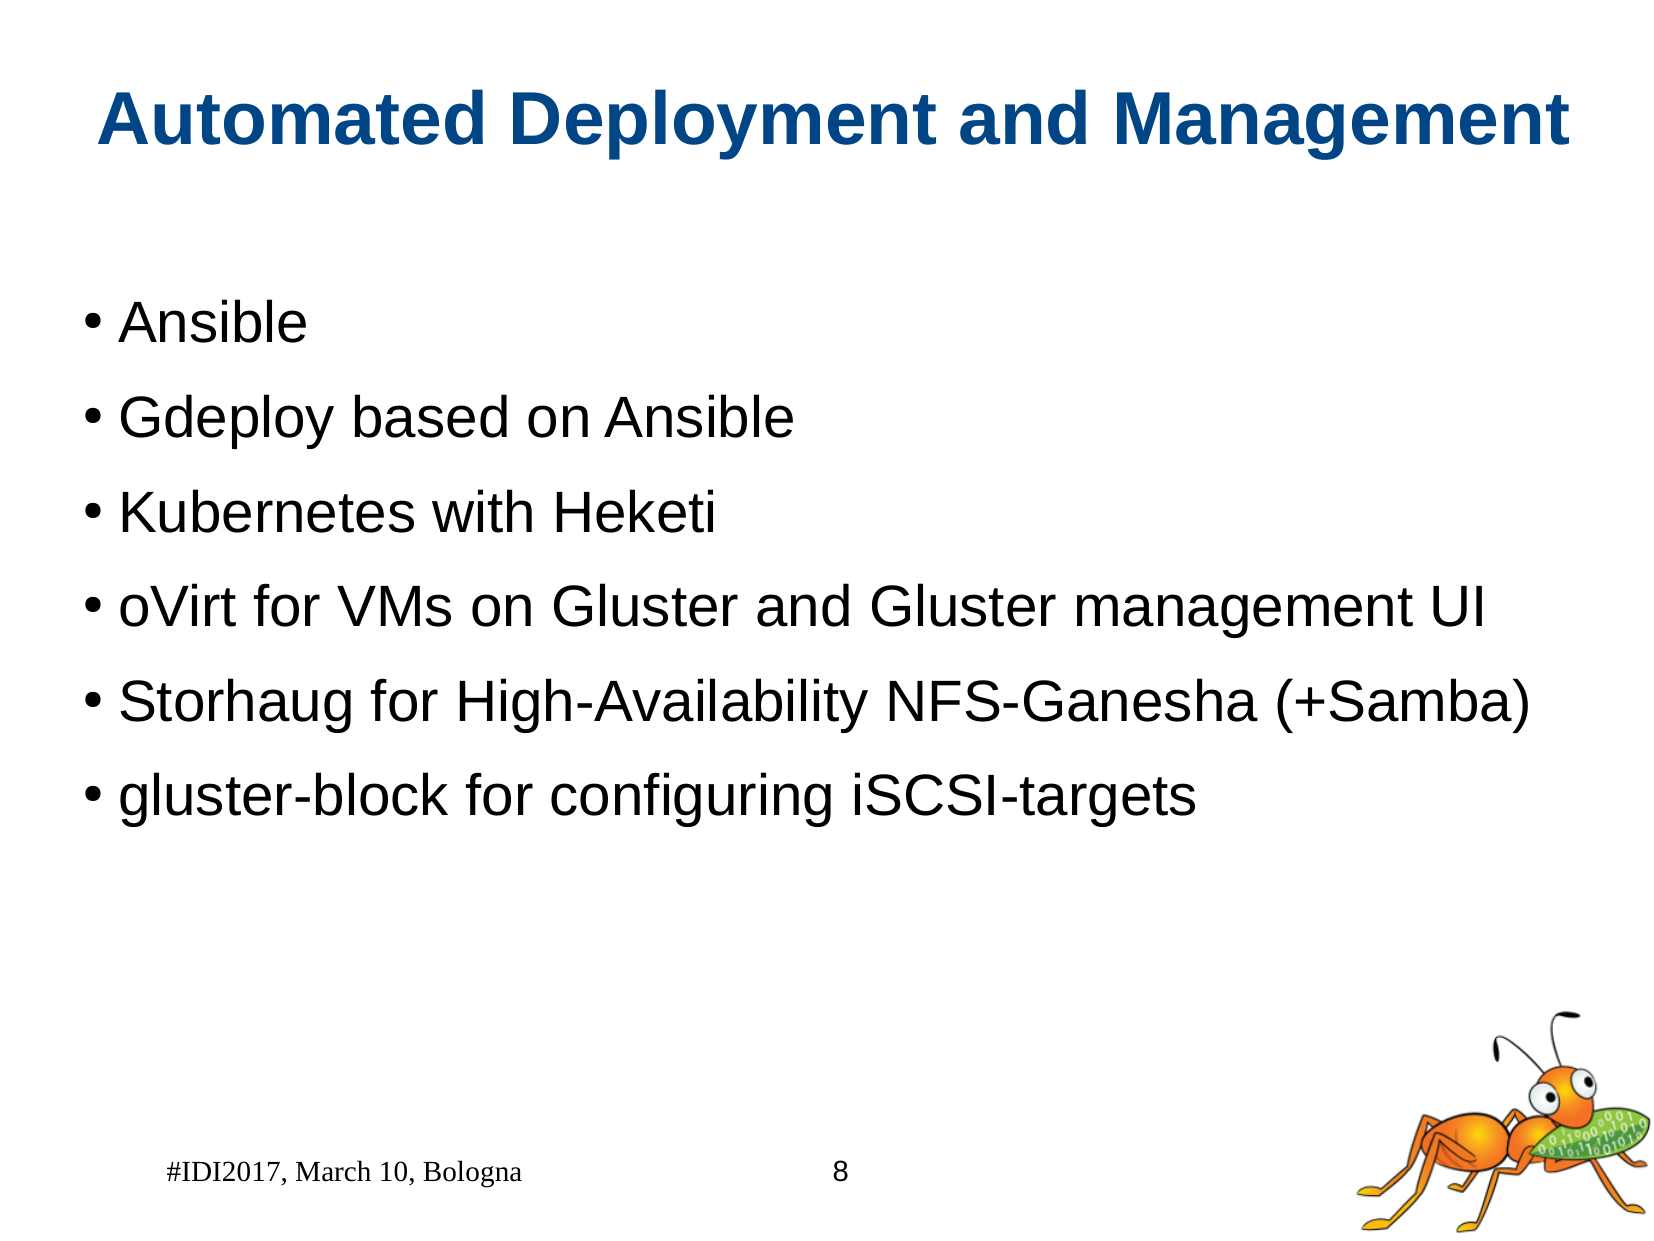

Automated Deployment and Management
# Ansible
Gdeploy based on Ansible
Kubernetes with Heketi
oVirt for VMs on Gluster and Gluster management UI
Storhaug for High-Availability NFS-Ganesha (+Samba)
gluster-block for configuring iSCSI-targets
#IDI2017, March 10, Bologna
8